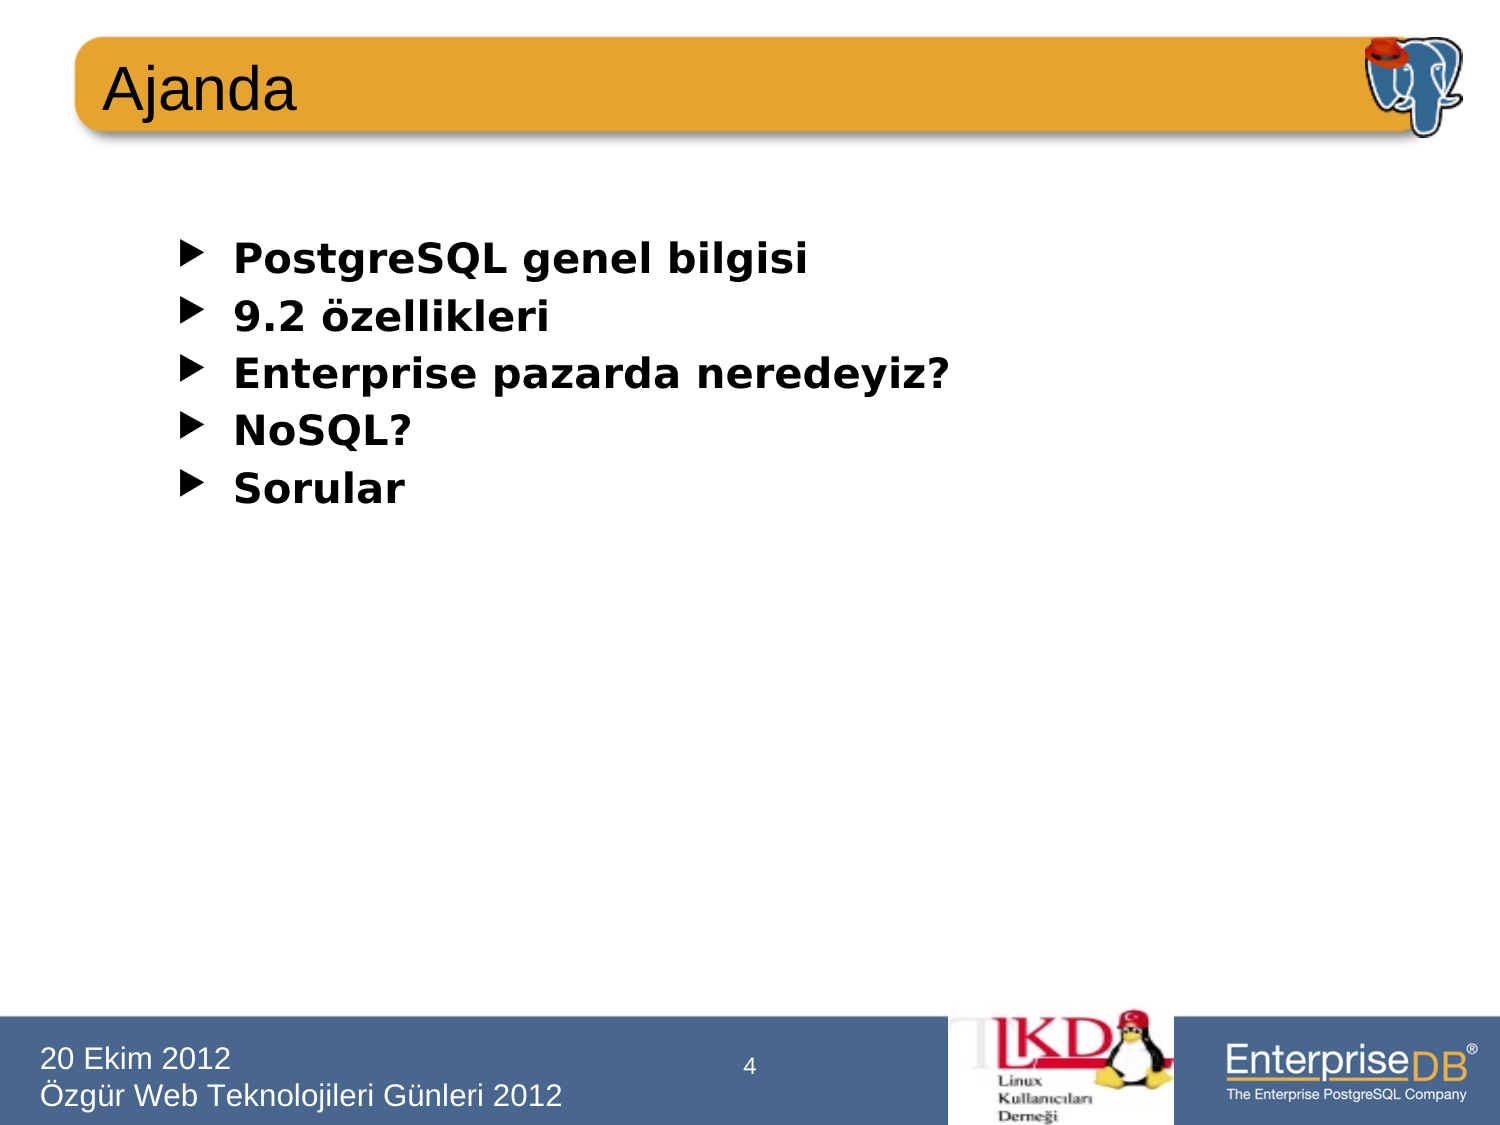

Ajanda
PostgreSQL genel bilgisi
9.2 özellikleri
Enterprise pazarda neredeyiz?
NoSQL?
Sorular